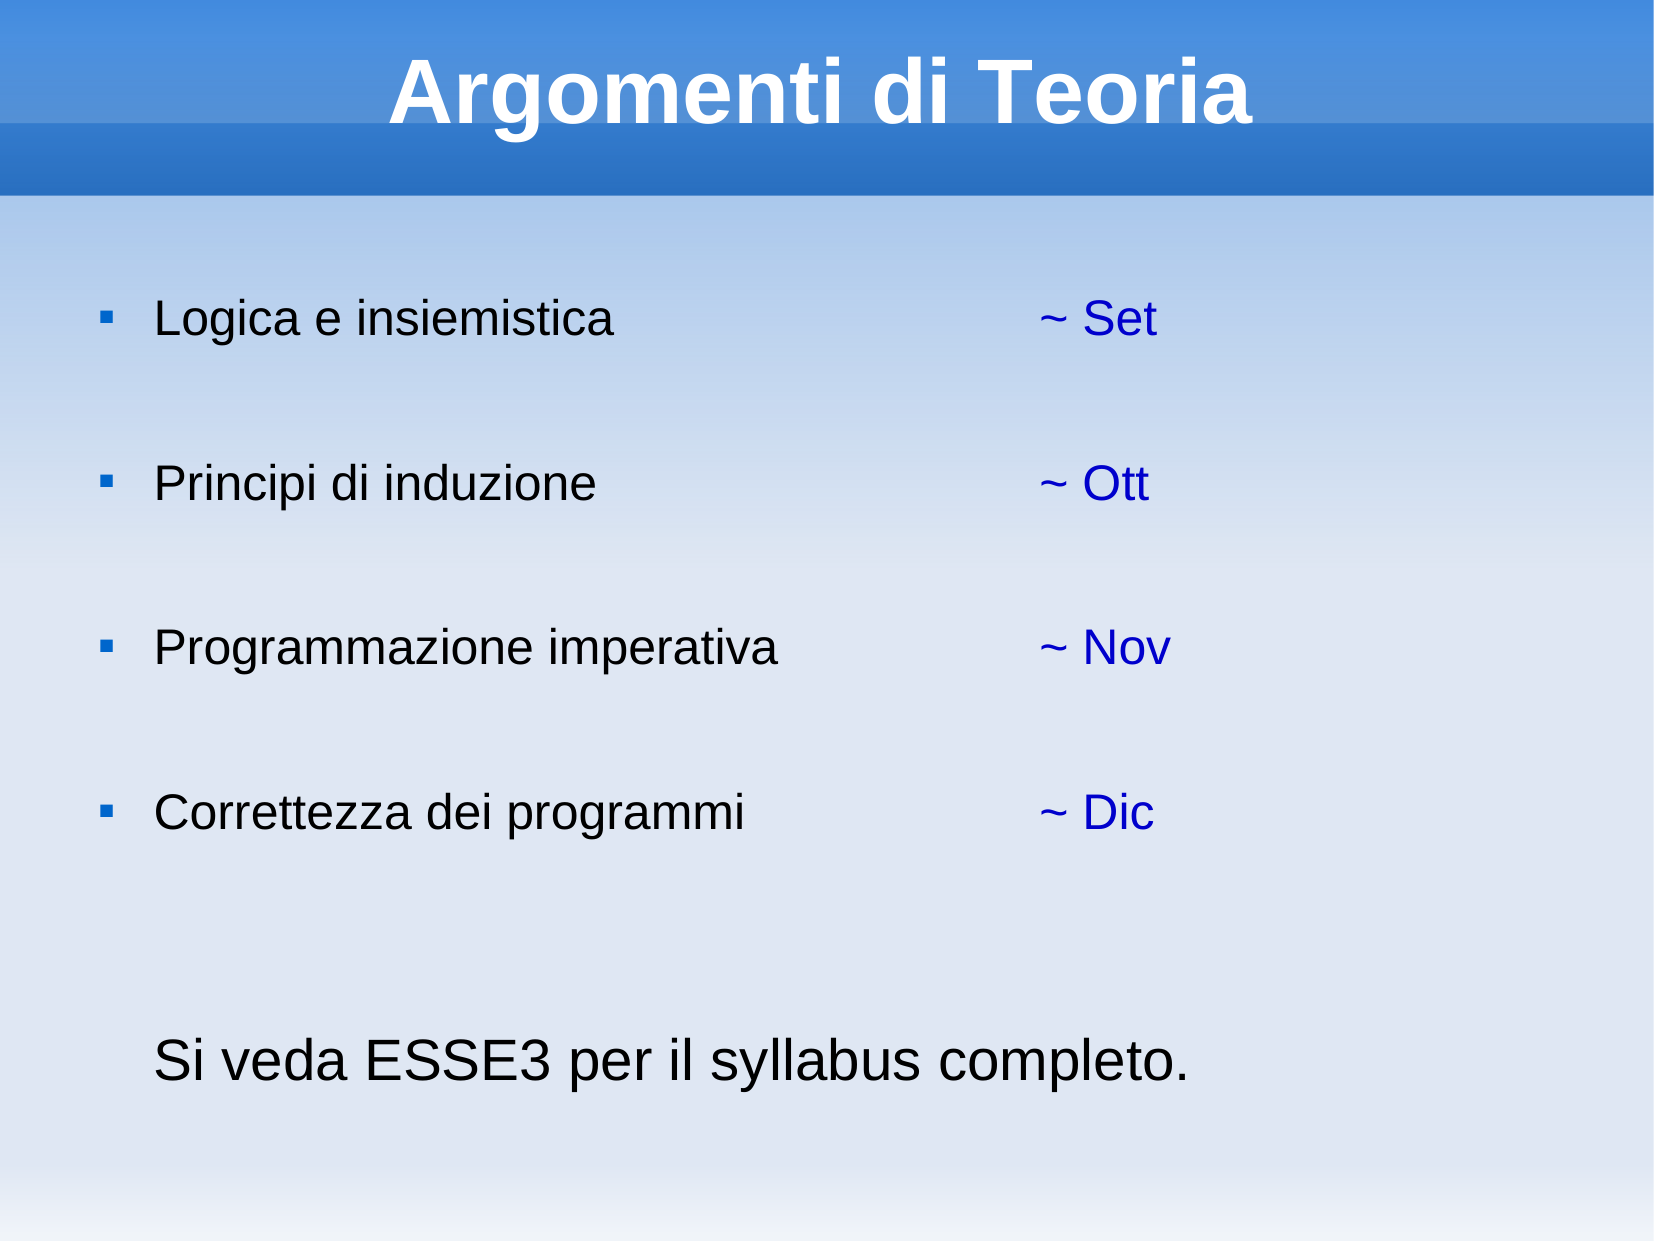

# Argomenti di Teoria
Logica e insiemistica						~ Set
Principi di induzione						~ Ott
Programmazione imperativa				~ Nov
Correttezza dei programmi				~ Dic
Si veda ESSE3 per il syllabus completo.